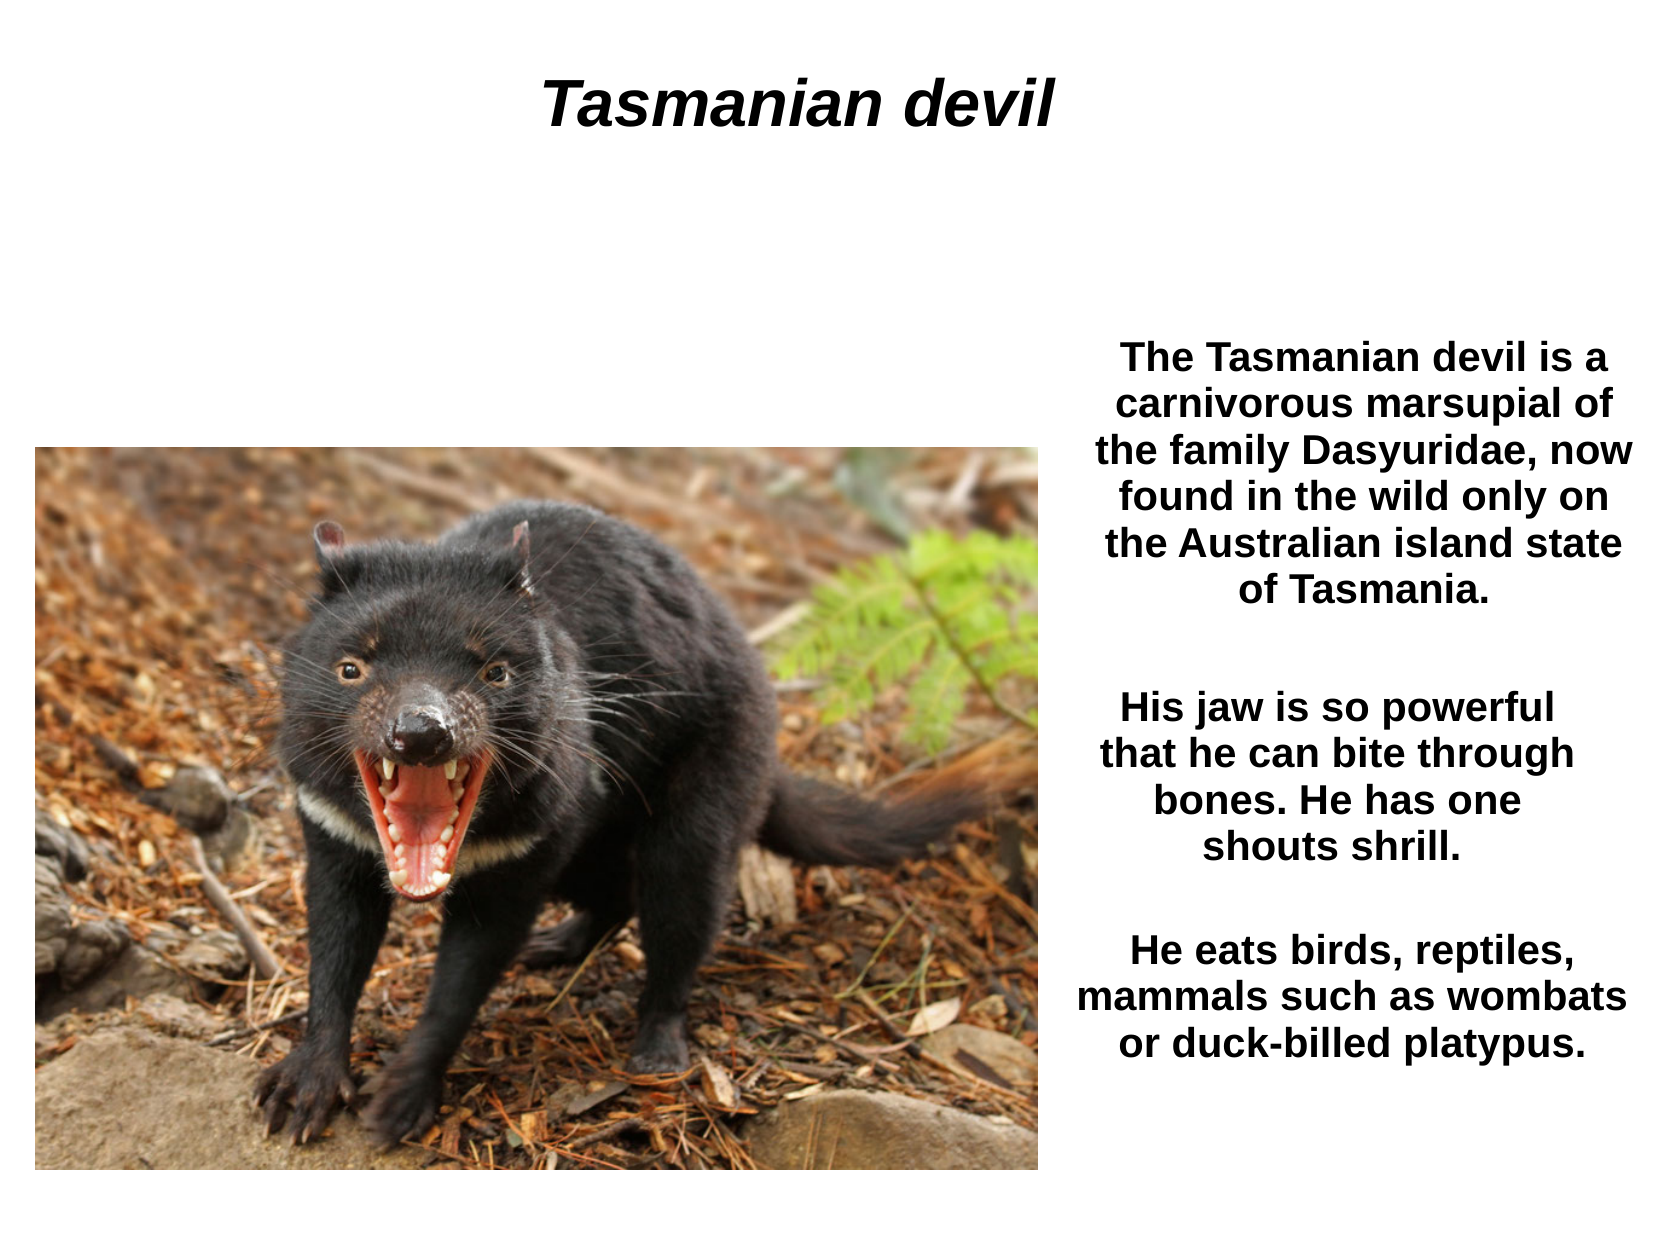

Tasmanian devil
The Tasmanian devil is a carnivorous marsupial of the family Dasyuridae, now found in the wild only on the Australian island state of Tasmania.
His jaw is so powerful that he can bite through bones. He has one shouts shrill.
He eats birds, reptiles, mammals such as wombats or duck-billed platypus.